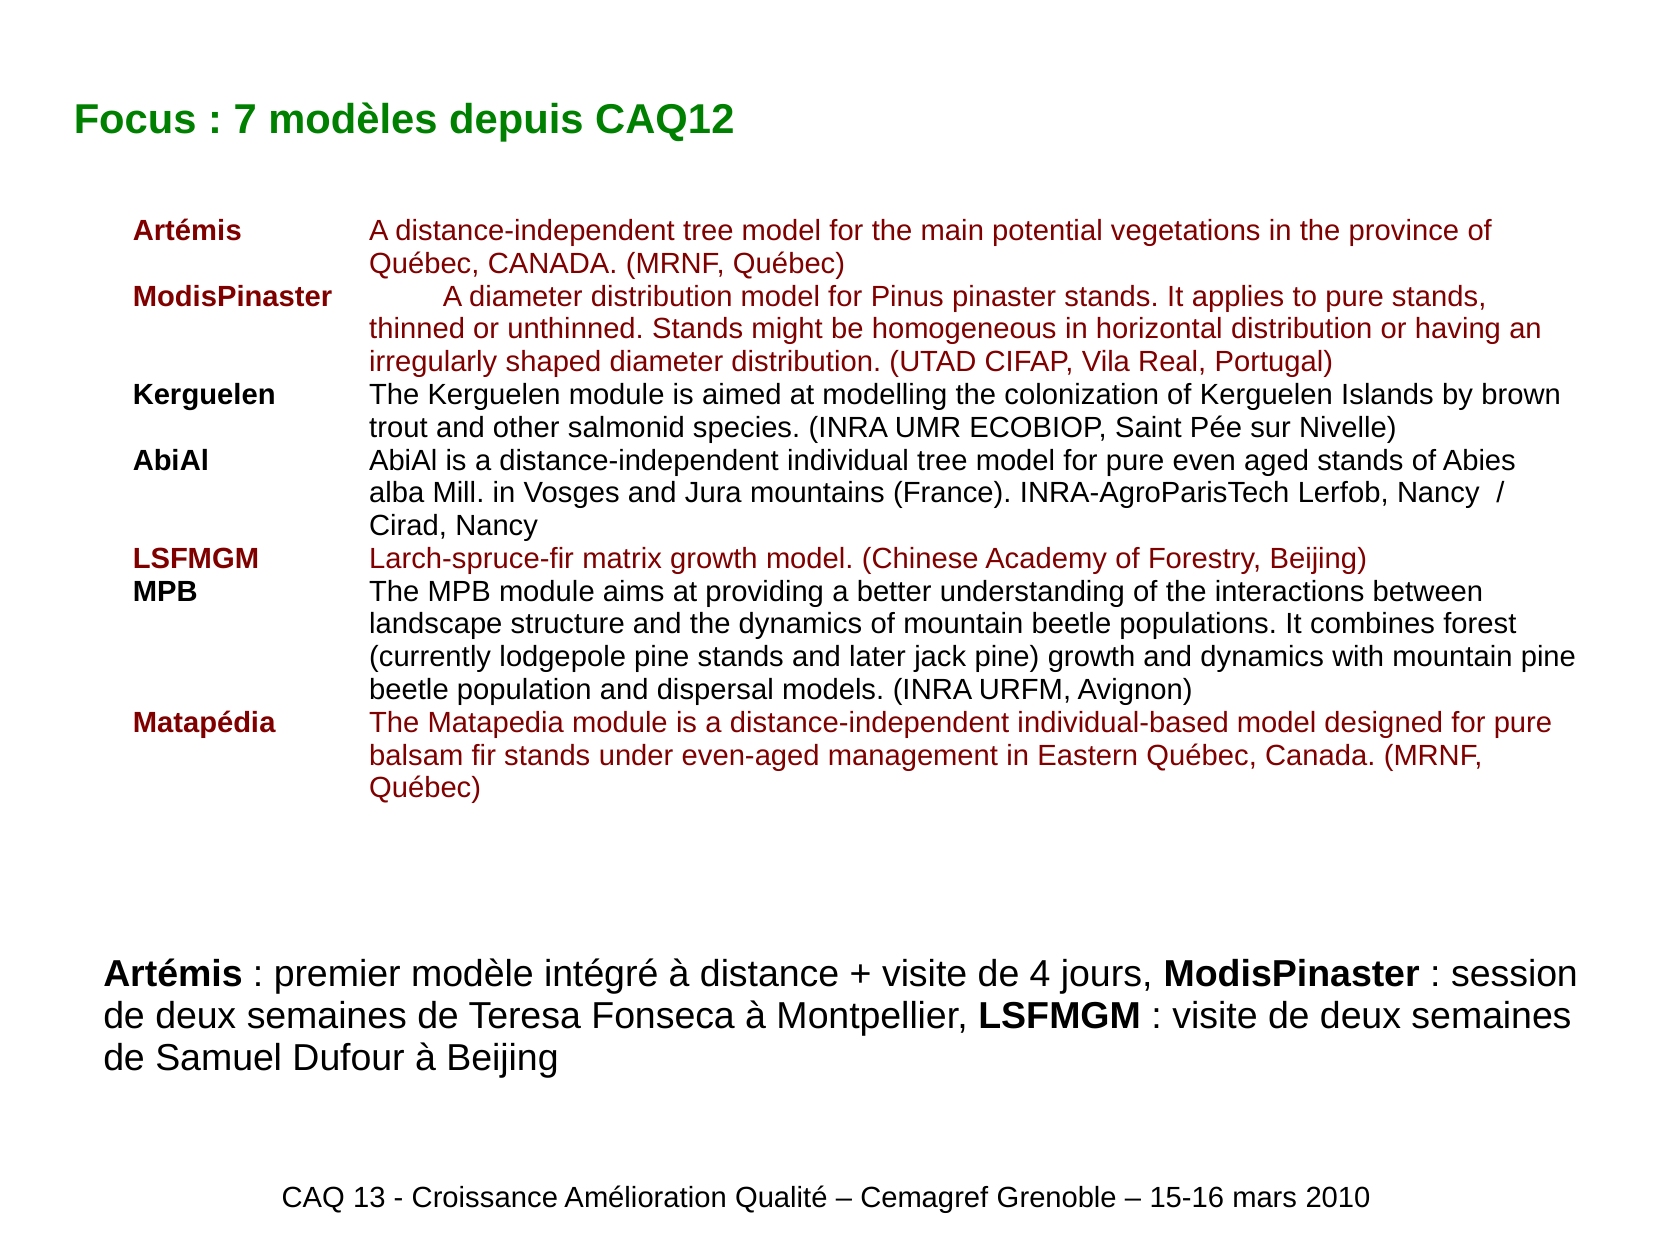

Focus : 7 modèles depuis CAQ12
Artémis	A distance-independent tree model for the main potential vegetations in the province of Québec, CANADA. (MRNF, Québec)
ModisPinaster	A diameter distribution model for Pinus pinaster stands. It applies to pure stands, thinned or unthinned. Stands might be homogeneous in horizontal distribution or having an irregularly shaped diameter distribution. (UTAD CIFAP, Vila Real, Portugal)
Kerguelen	The Kerguelen module is aimed at modelling the colonization of Kerguelen Islands by brown trout and other salmonid species. (INRA UMR ECOBIOP, Saint Pée sur Nivelle)
AbiAl		AbiAl is a distance-independent individual tree model for pure even aged stands of Abies alba Mill. in Vosges and Jura mountains (France). INRA-AgroParisTech Lerfob, Nancy / Cirad, Nancy
LSFMGM	Larch-spruce-fir matrix growth model. (Chinese Academy of Forestry, Beijing)
MPB		The MPB module aims at providing a better understanding of the interactions between landscape structure and the dynamics of mountain beetle populations. It combines forest (currently lodgepole pine stands and later jack pine) growth and dynamics with mountain pine beetle population and dispersal models. (INRA URFM, Avignon)
Matapédia	The Matapedia module is a distance-independent individual-based model designed for pure balsam fir stands under even-aged management in Eastern Québec, Canada. (MRNF, Québec)
Artémis : premier modèle intégré à distance + visite de 4 jours, ModisPinaster : session de deux semaines de Teresa Fonseca à Montpellier, LSFMGM : visite de deux semaines de Samuel Dufour à Beijing